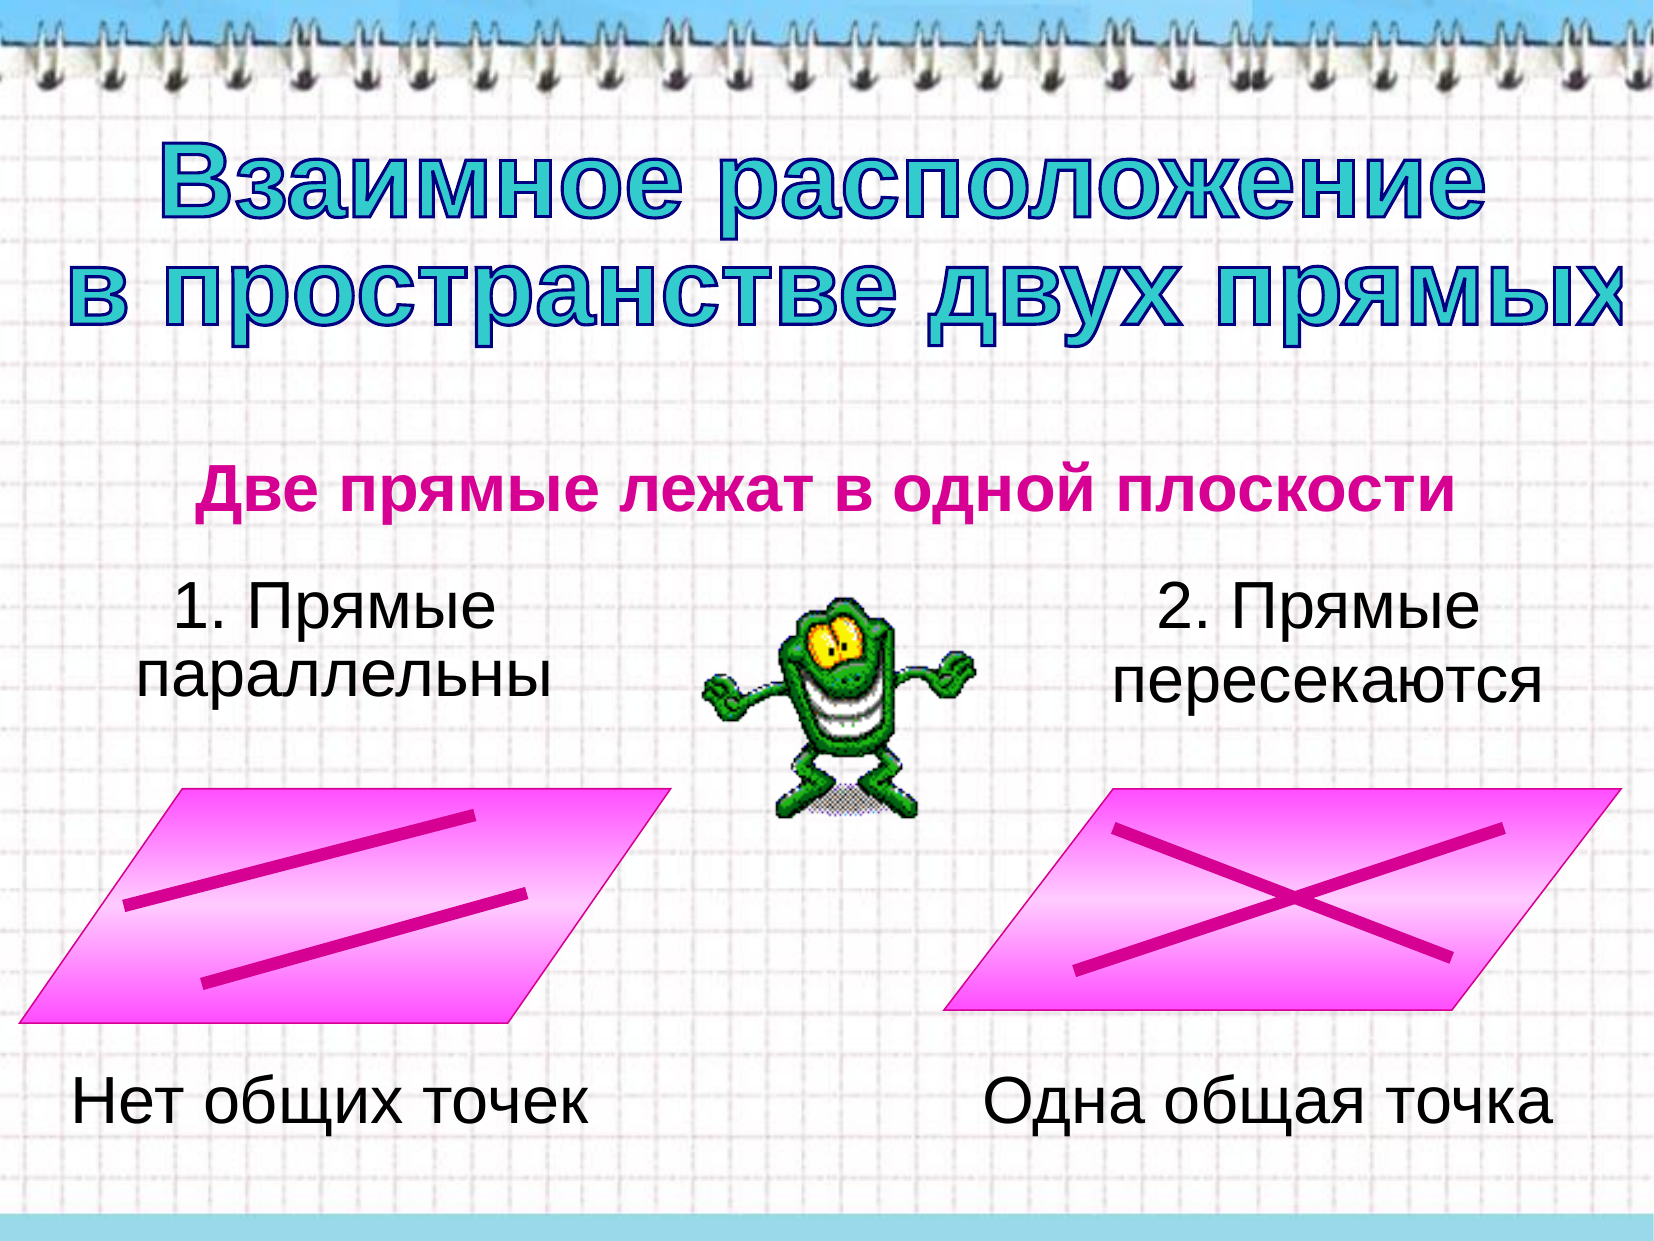

Взаимное расположение
 в пространстве двух прямых
Две прямые лежат в одной плоскости
1. Прямые
параллельны
2. Прямые
пересекаются
Нет общих точек
Одна общая точка